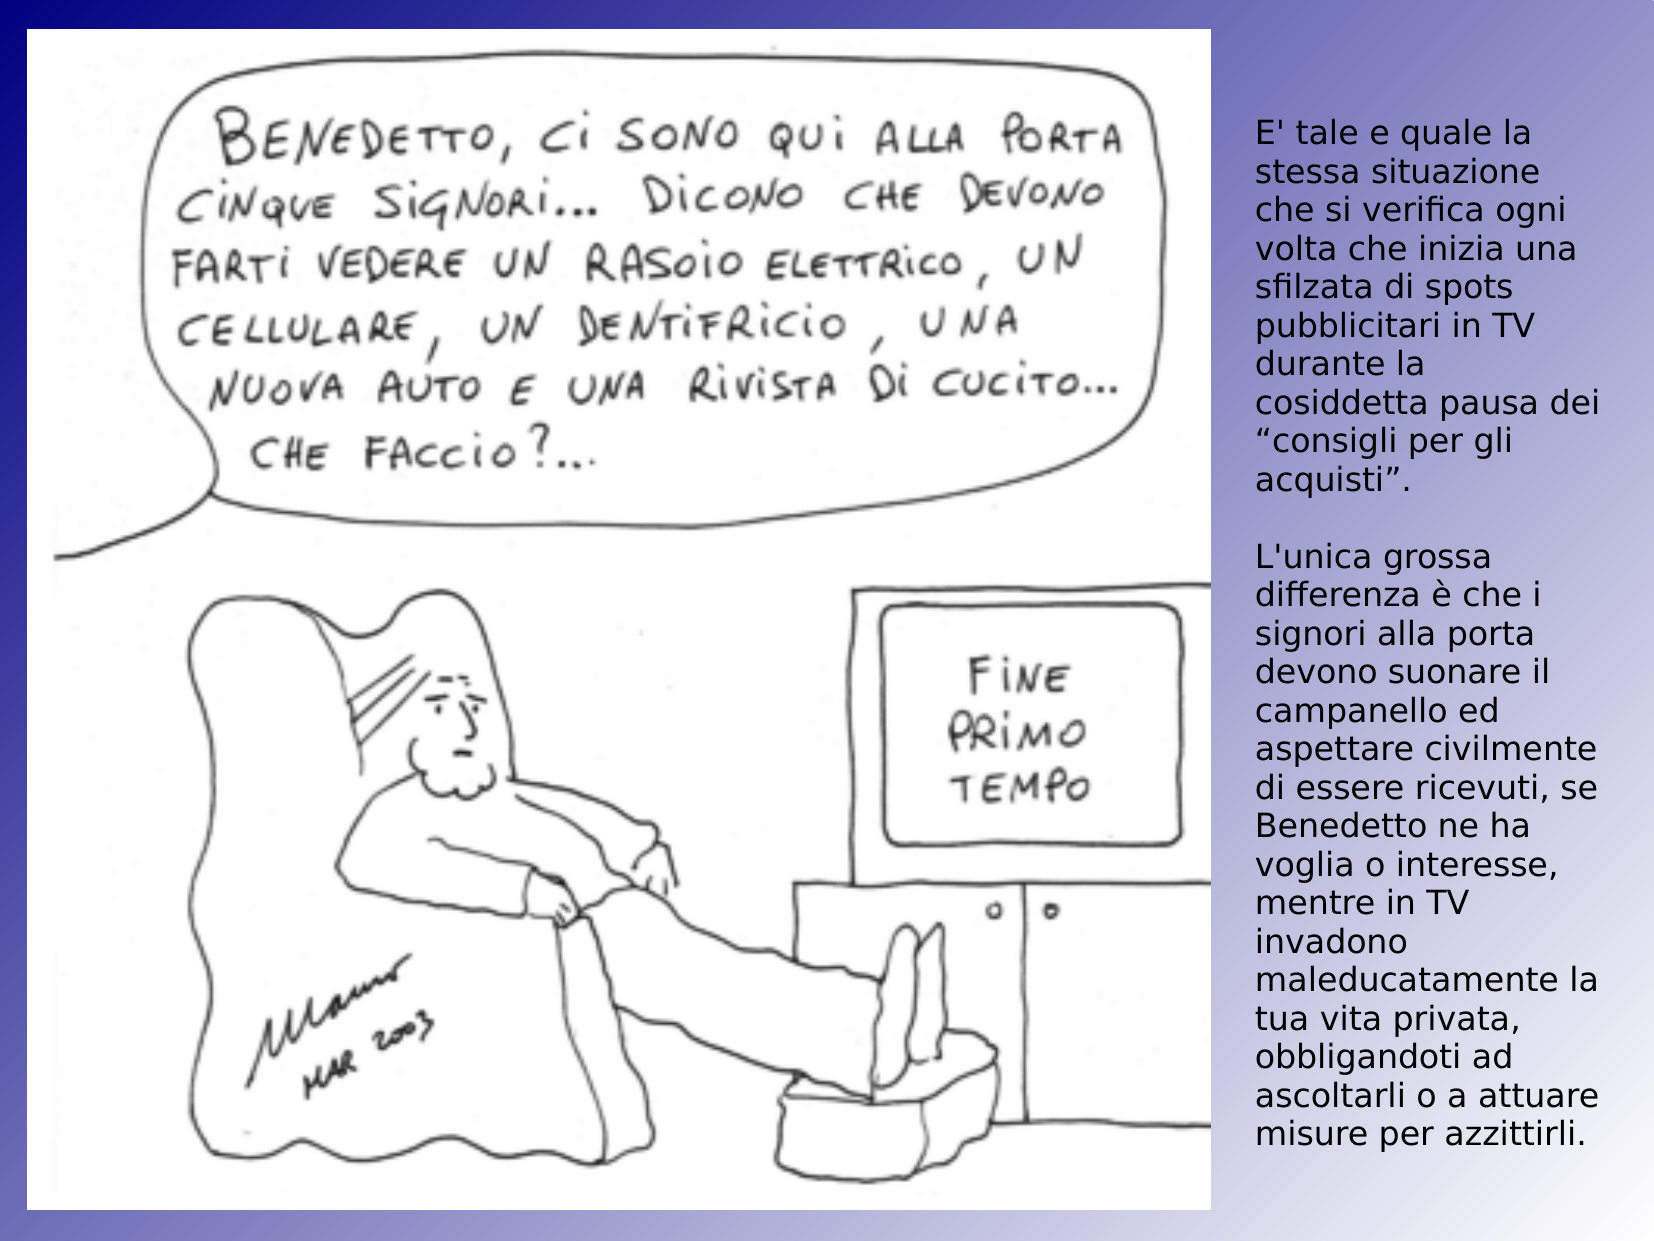

E' tale e quale la stessa situazione che si verifica ogni volta che inizia una sfilzata di spots pubblicitari in TV durante la cosiddetta pausa dei “consigli per gli acquisti”.
L'unica grossa differenza è che i signori alla porta devono suonare il campanello ed aspettare civilmente di essere ricevuti, se Benedetto ne ha voglia o interesse, mentre in TV invadono maleducatamente la tua vita privata, obbligandoti ad ascoltarli o a attuare misure per azzittirli.